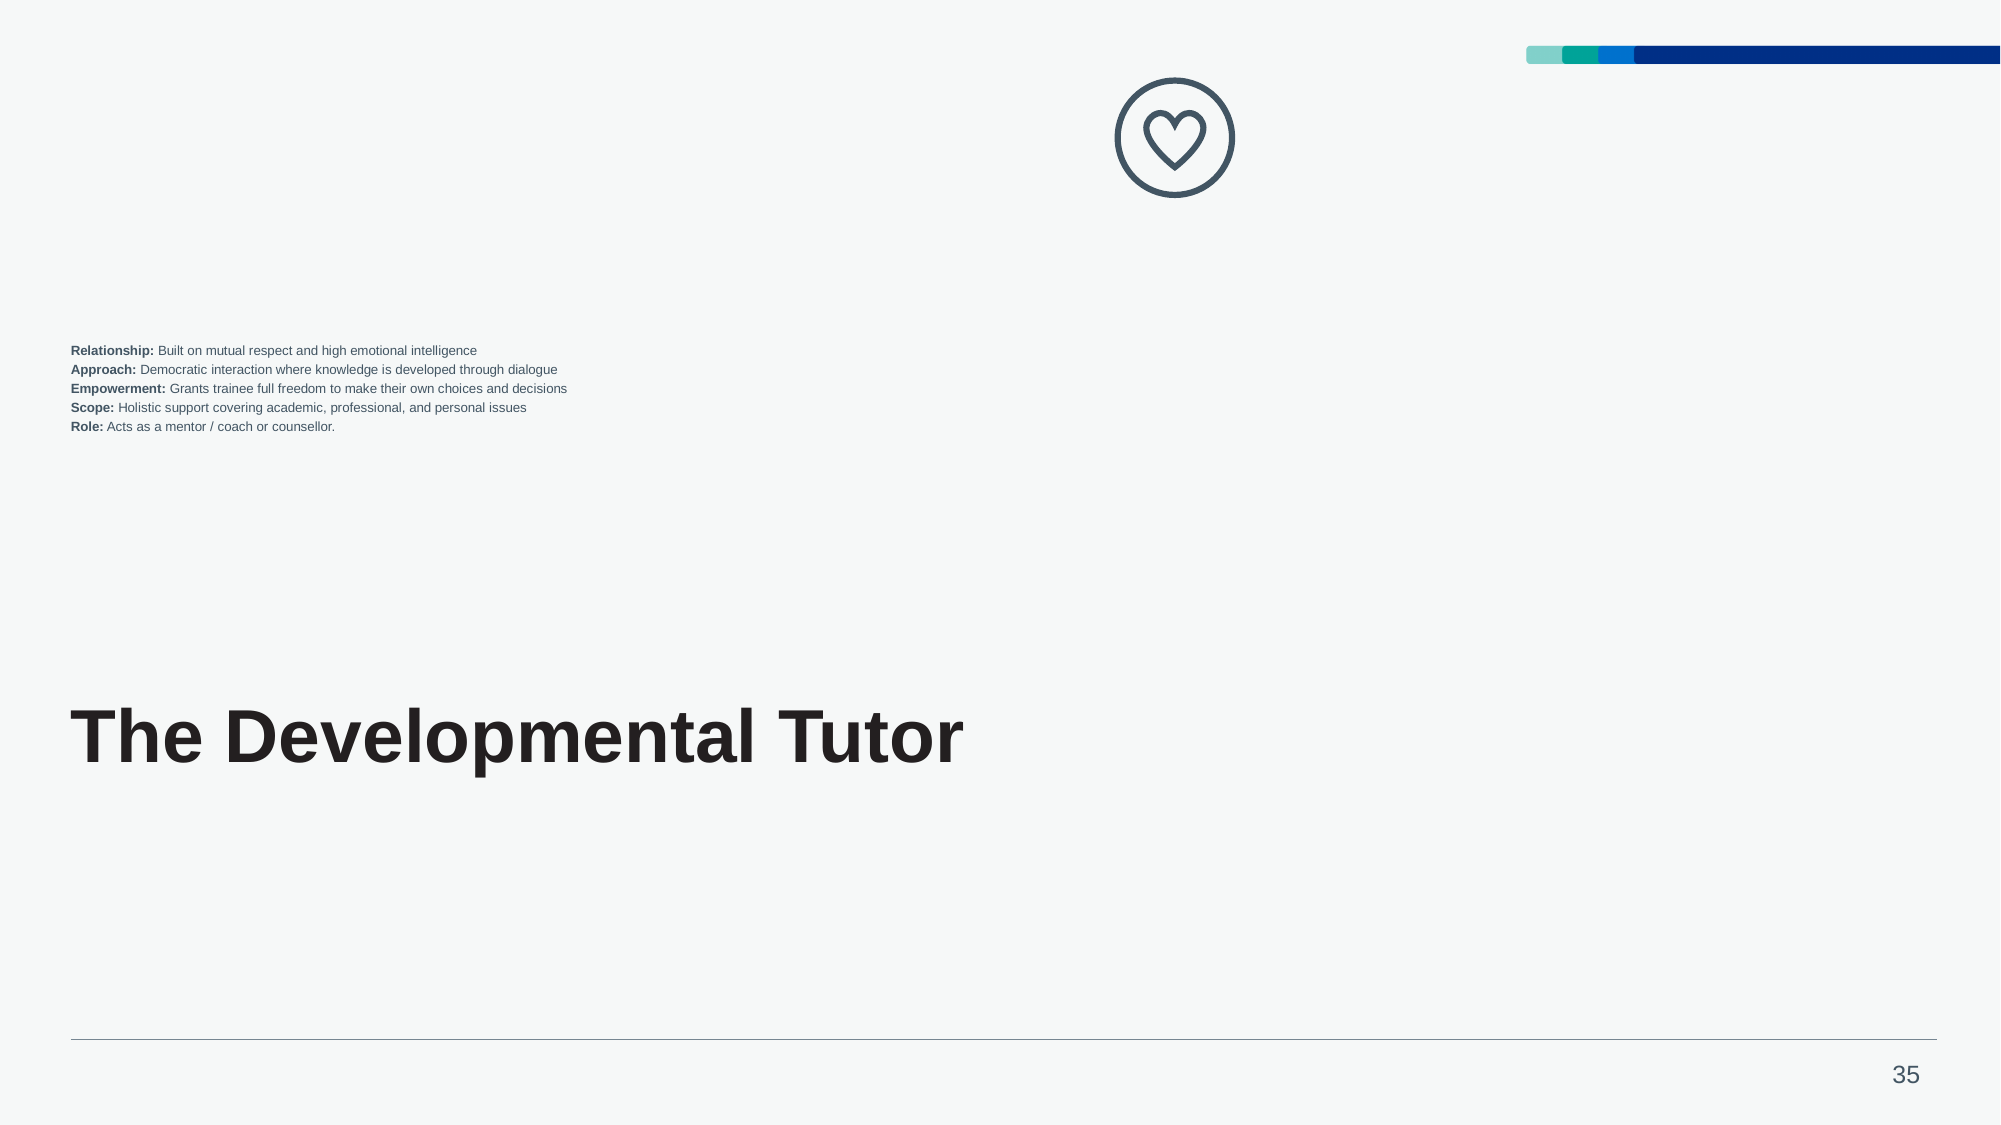

# Relationship: Built on mutual respect and high emotional intelligence
Approach: Democratic interaction where knowledge is developed through dialogue
Empowerment: Grants trainee full freedom to make their own choices and decisions
Scope: Holistic support covering academic, professional, and personal issues
Role: Acts as a mentor / coach or counsellor.
The Developmental Tutor